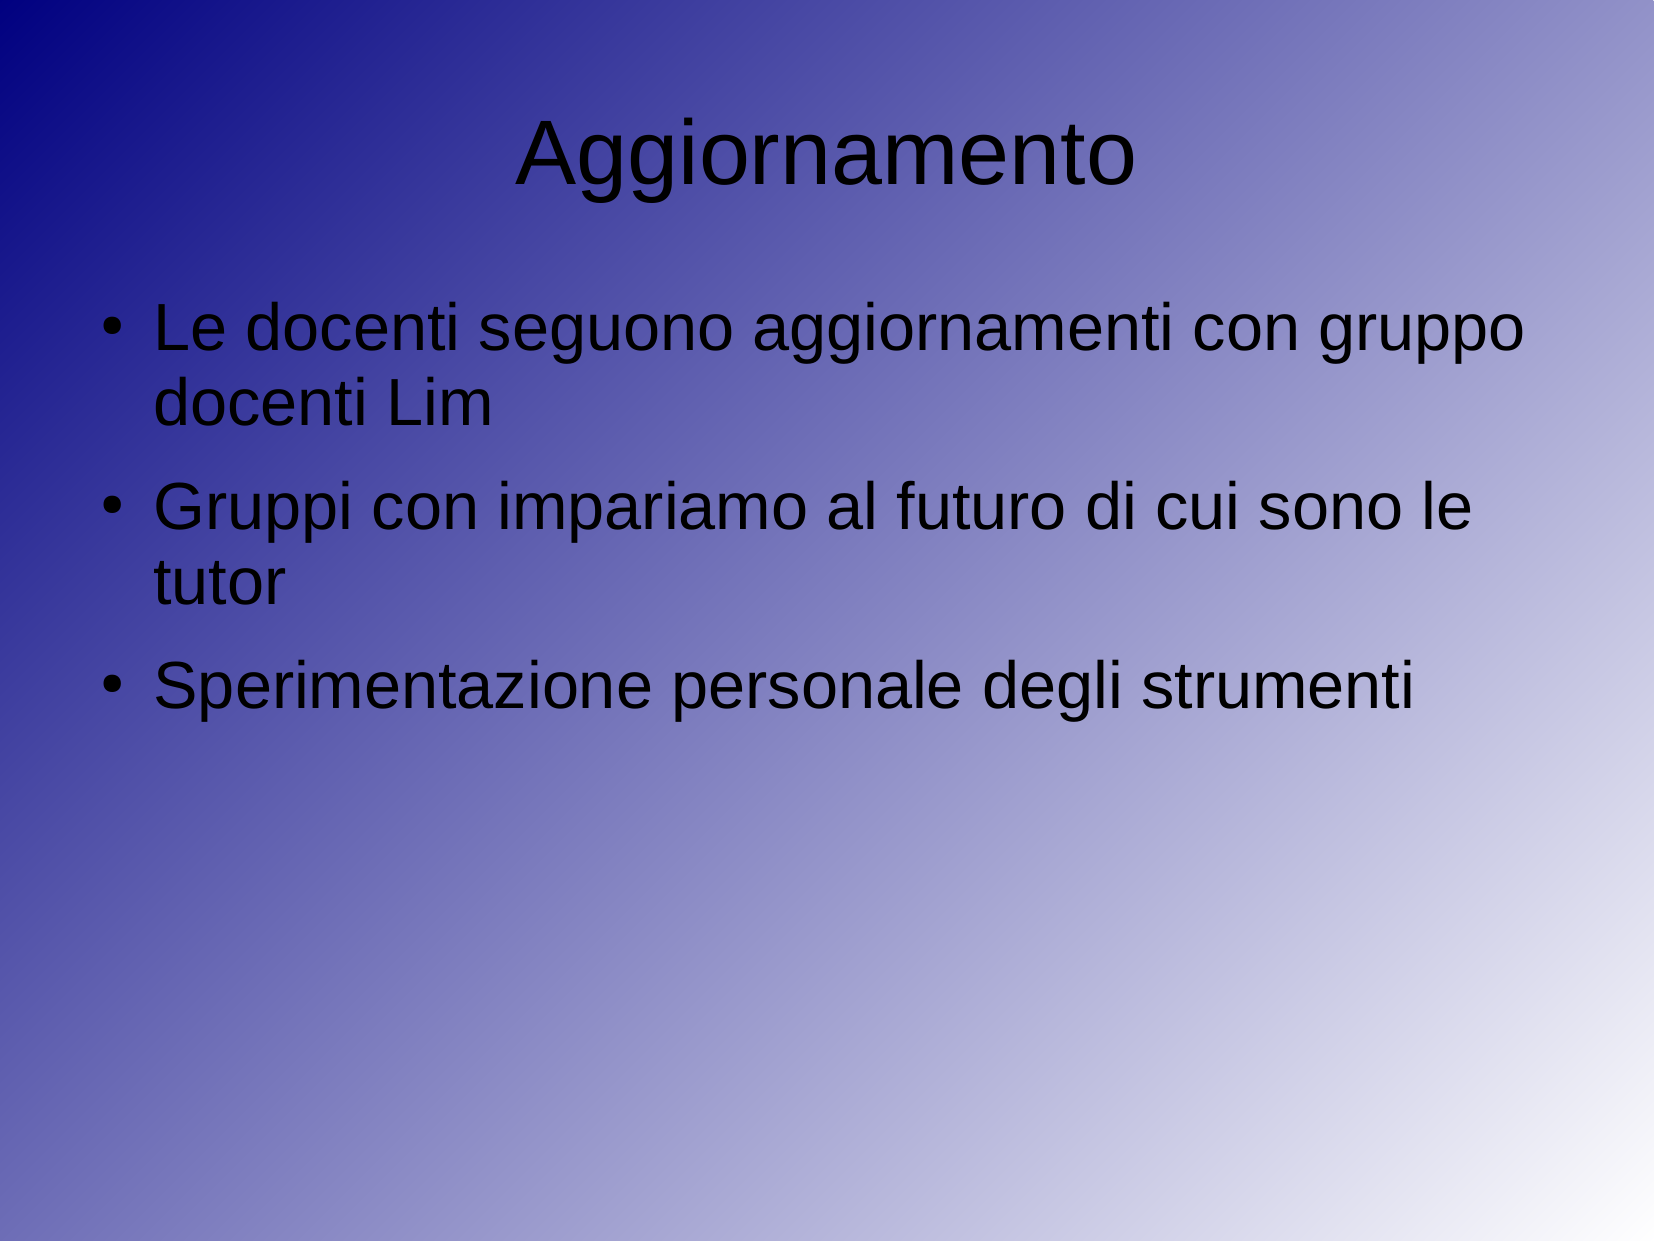

# Aggiornamento
Le docenti seguono aggiornamenti con gruppo docenti Lim
Gruppi con impariamo al futuro di cui sono le tutor
Sperimentazione personale degli strumenti